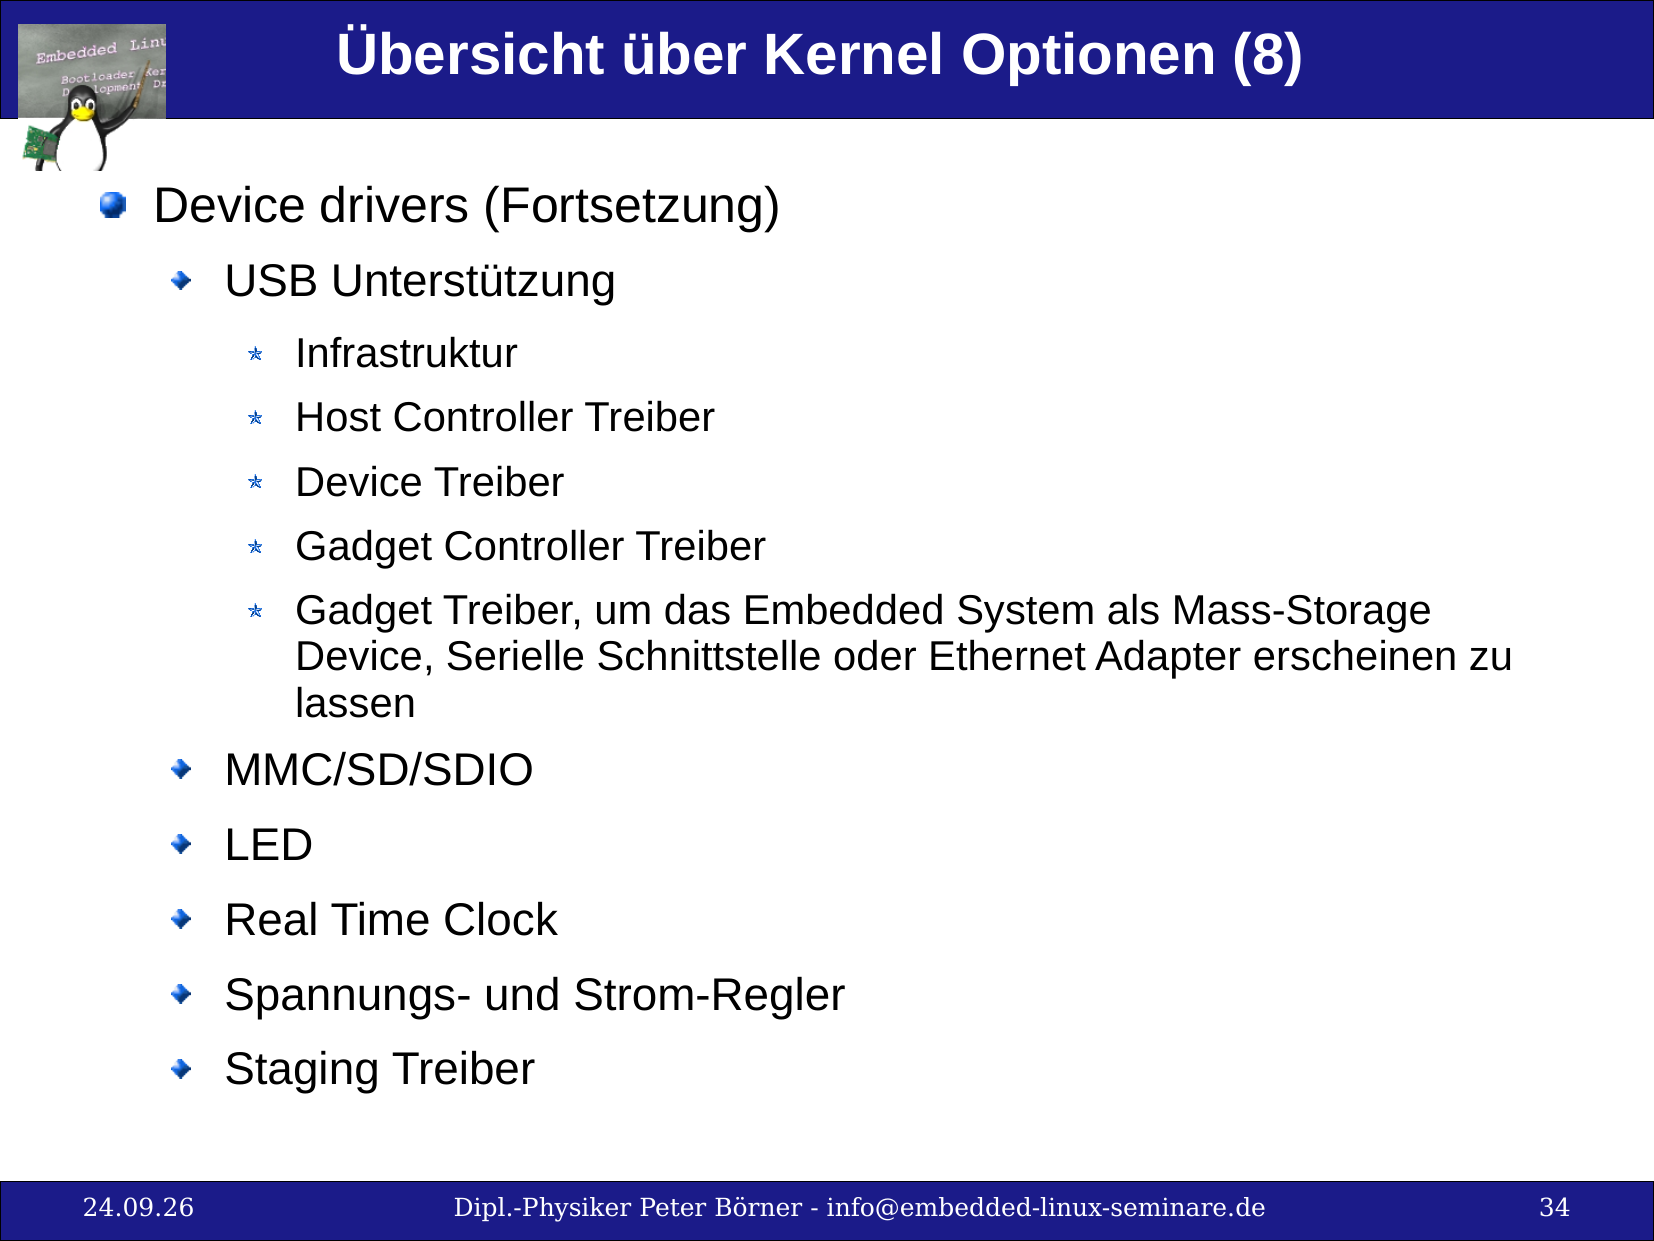

# Übersicht über Kernel Optionen (8)
Device drivers (Fortsetzung)
USB Unterstützung
Infrastruktur
Host Controller Treiber
Device Treiber
Gadget Controller Treiber
Gadget Treiber, um das Embedded System als Mass-Storage Device, Serielle Schnittstelle oder Ethernet Adapter erscheinen zu lassen
MMC/SD/SDIO
LED
Real Time Clock
Spannungs- und Strom-Regler
Staging Treiber
 Dipl.-Physiker Peter Börner - info@embedded-linux-seminare.de
34